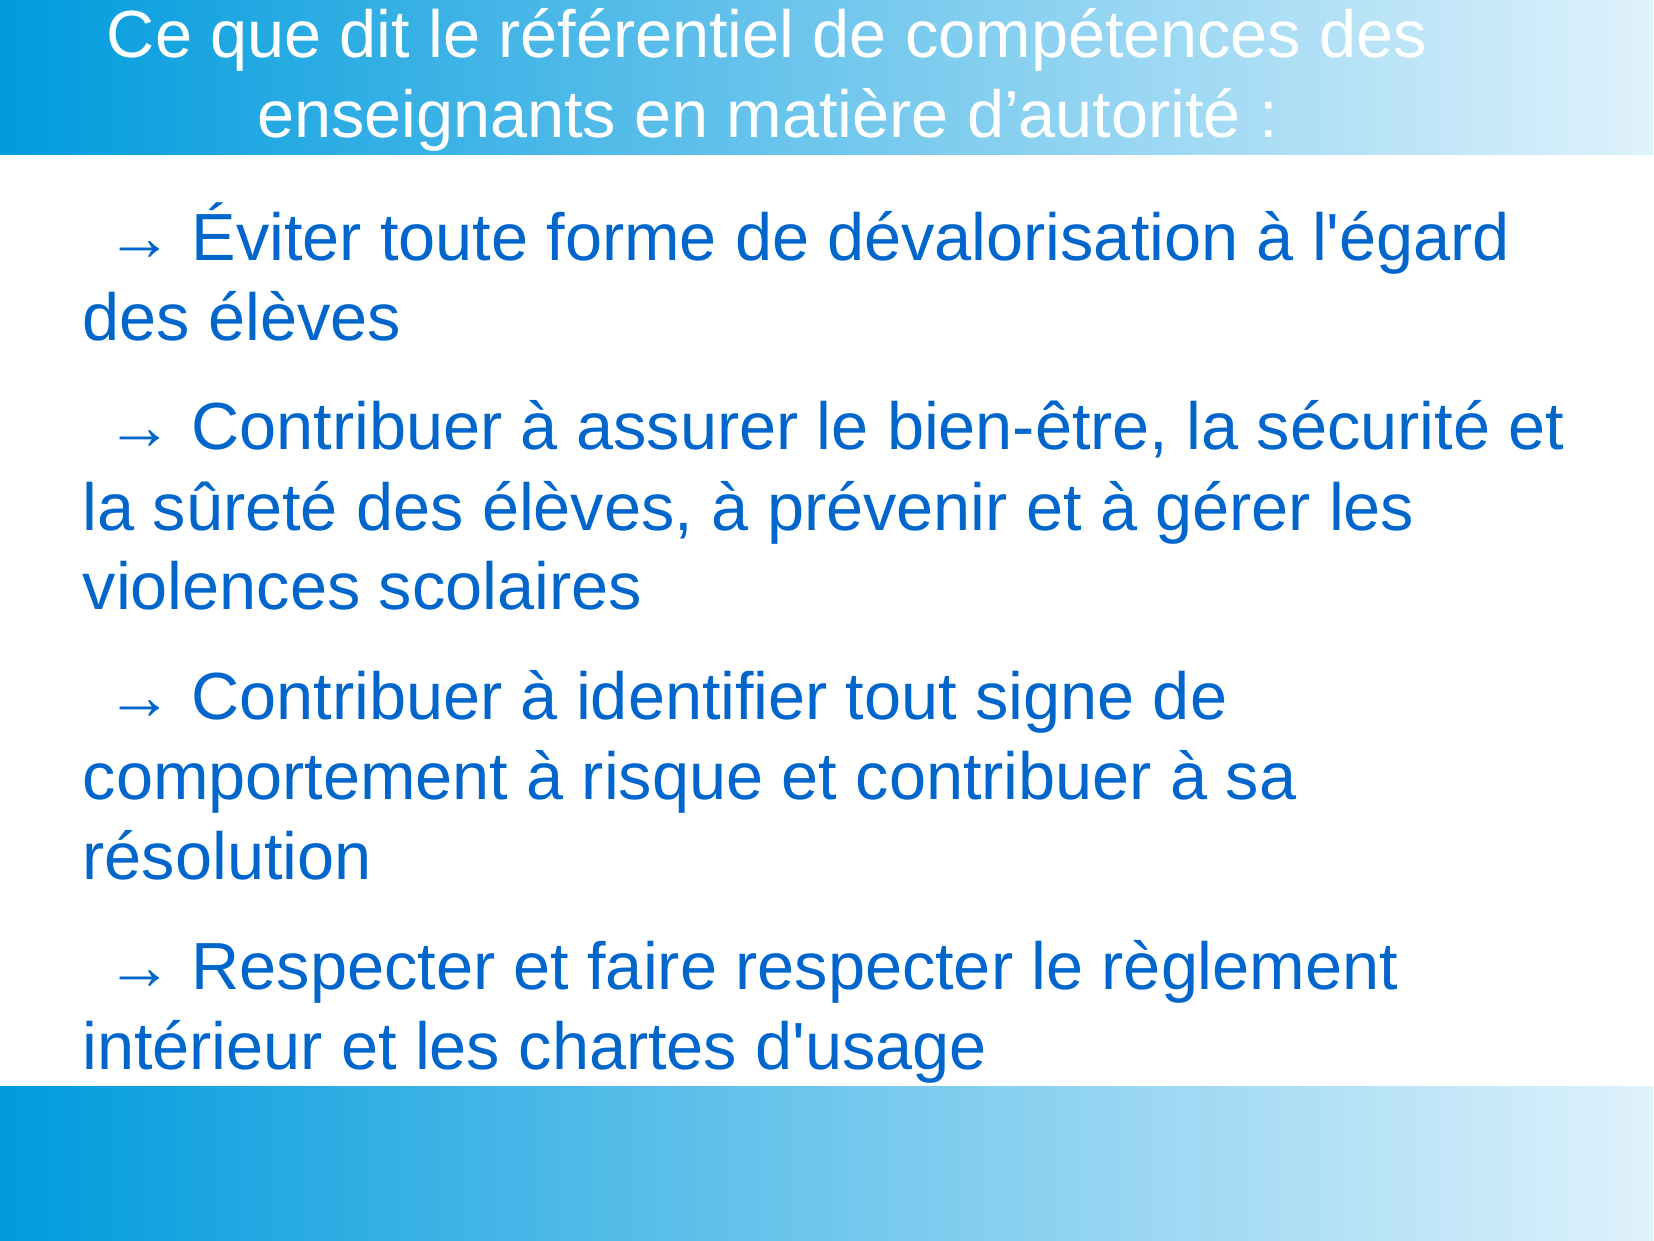

# Ce que dit le référentiel de compétences des enseignants en matière d’autorité :
→ Éviter toute forme de dévalorisation à l'égard des élèves
→ Contribuer à assurer le bien-être, la sécurité et la sûreté des élèves, à prévenir et à gérer les violences scolaires
→ Contribuer à identifier tout signe de comportement à risque et contribuer à sa résolution
→ Respecter et faire respecter le règlement intérieur et les chartes d'usage